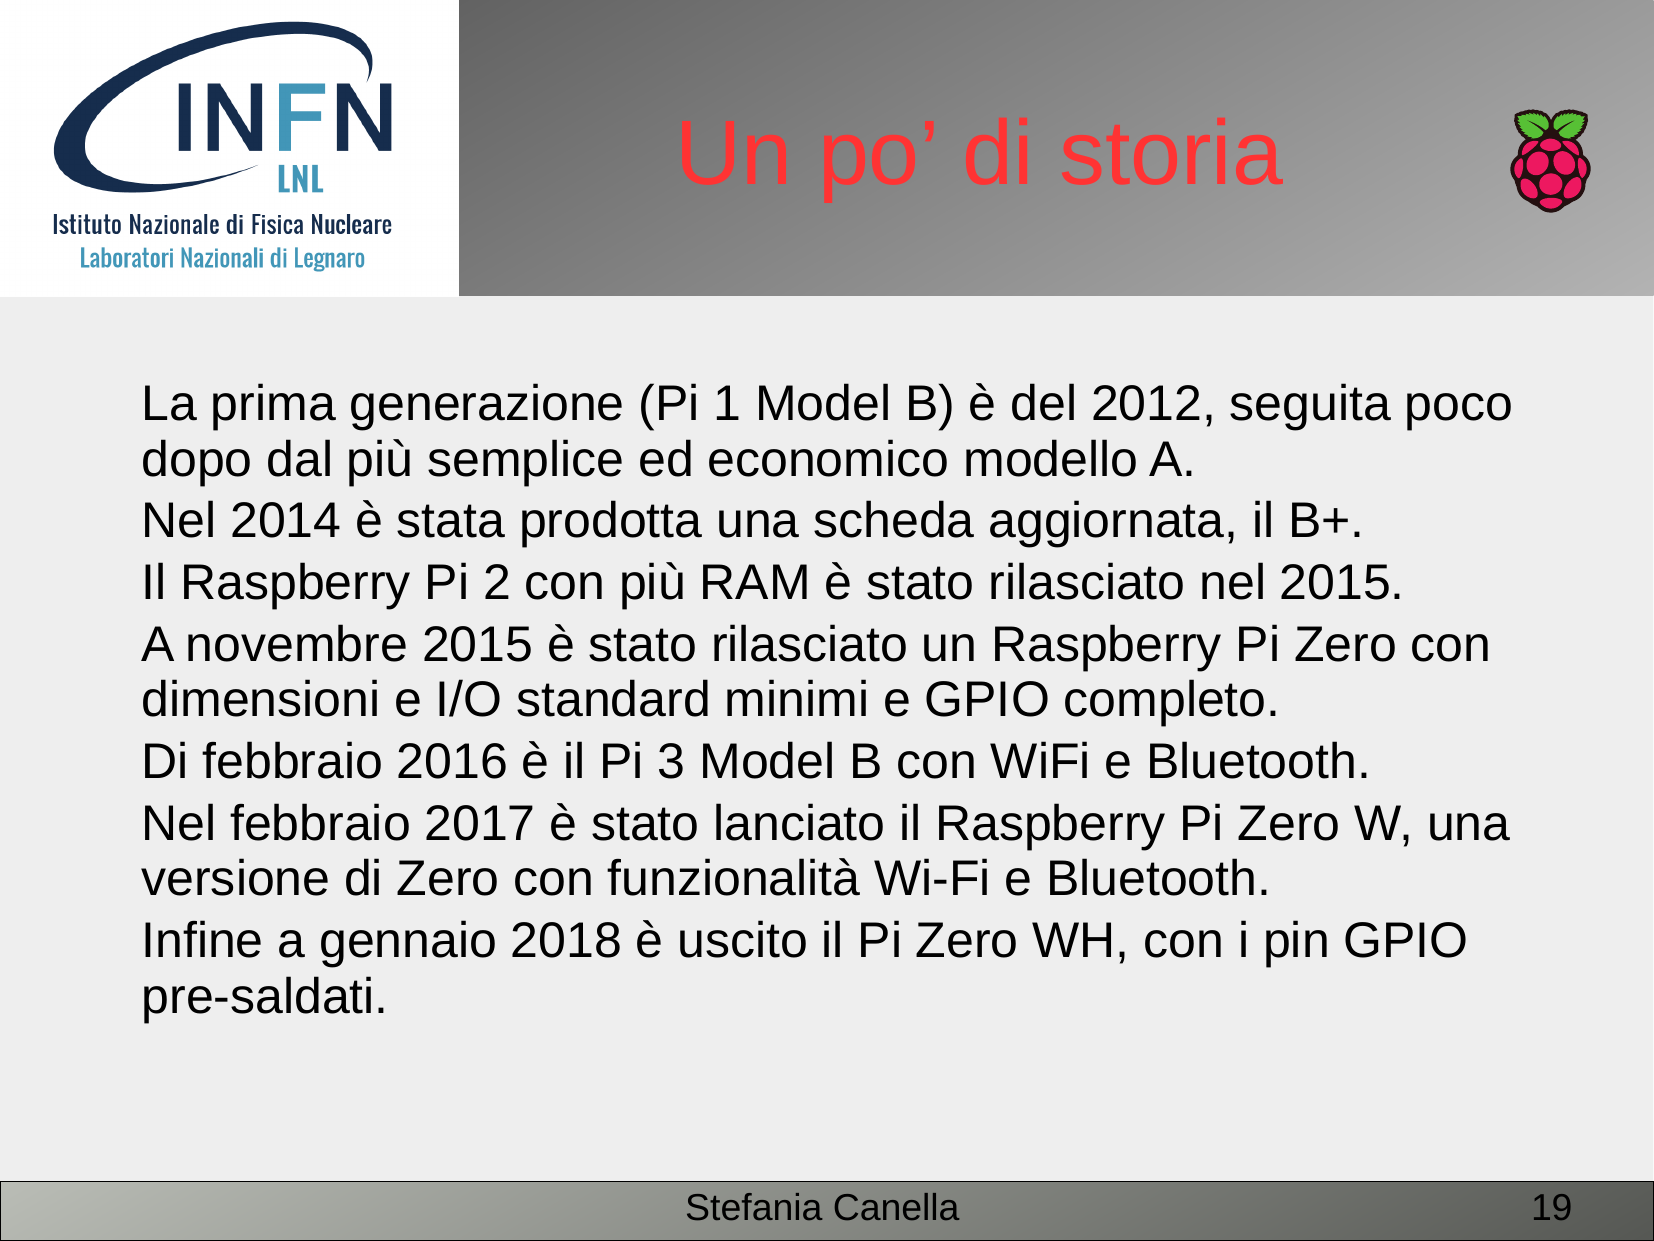

# Un po’ di storia
La prima generazione (Pi 1 Model B) è del 2012, seguita poco dopo dal più semplice ed economico modello A.
Nel 2014 è stata prodotta una scheda aggiornata, il B+.
Il Raspberry Pi 2 con più RAM è stato rilasciato nel 2015.
A novembre 2015 è stato rilasciato un Raspberry Pi Zero con dimensioni e I/O standard minimi e GPIO completo.
Di febbraio 2016 è il Pi 3 Model B con WiFi e Bluetooth.
Nel febbraio 2017 è stato lanciato il Raspberry Pi Zero W, una versione di Zero con funzionalità Wi-Fi e Bluetooth.
Infine a gennaio 2018 è uscito il Pi Zero WH, con i pin GPIO pre-saldati.
Stefania Canella